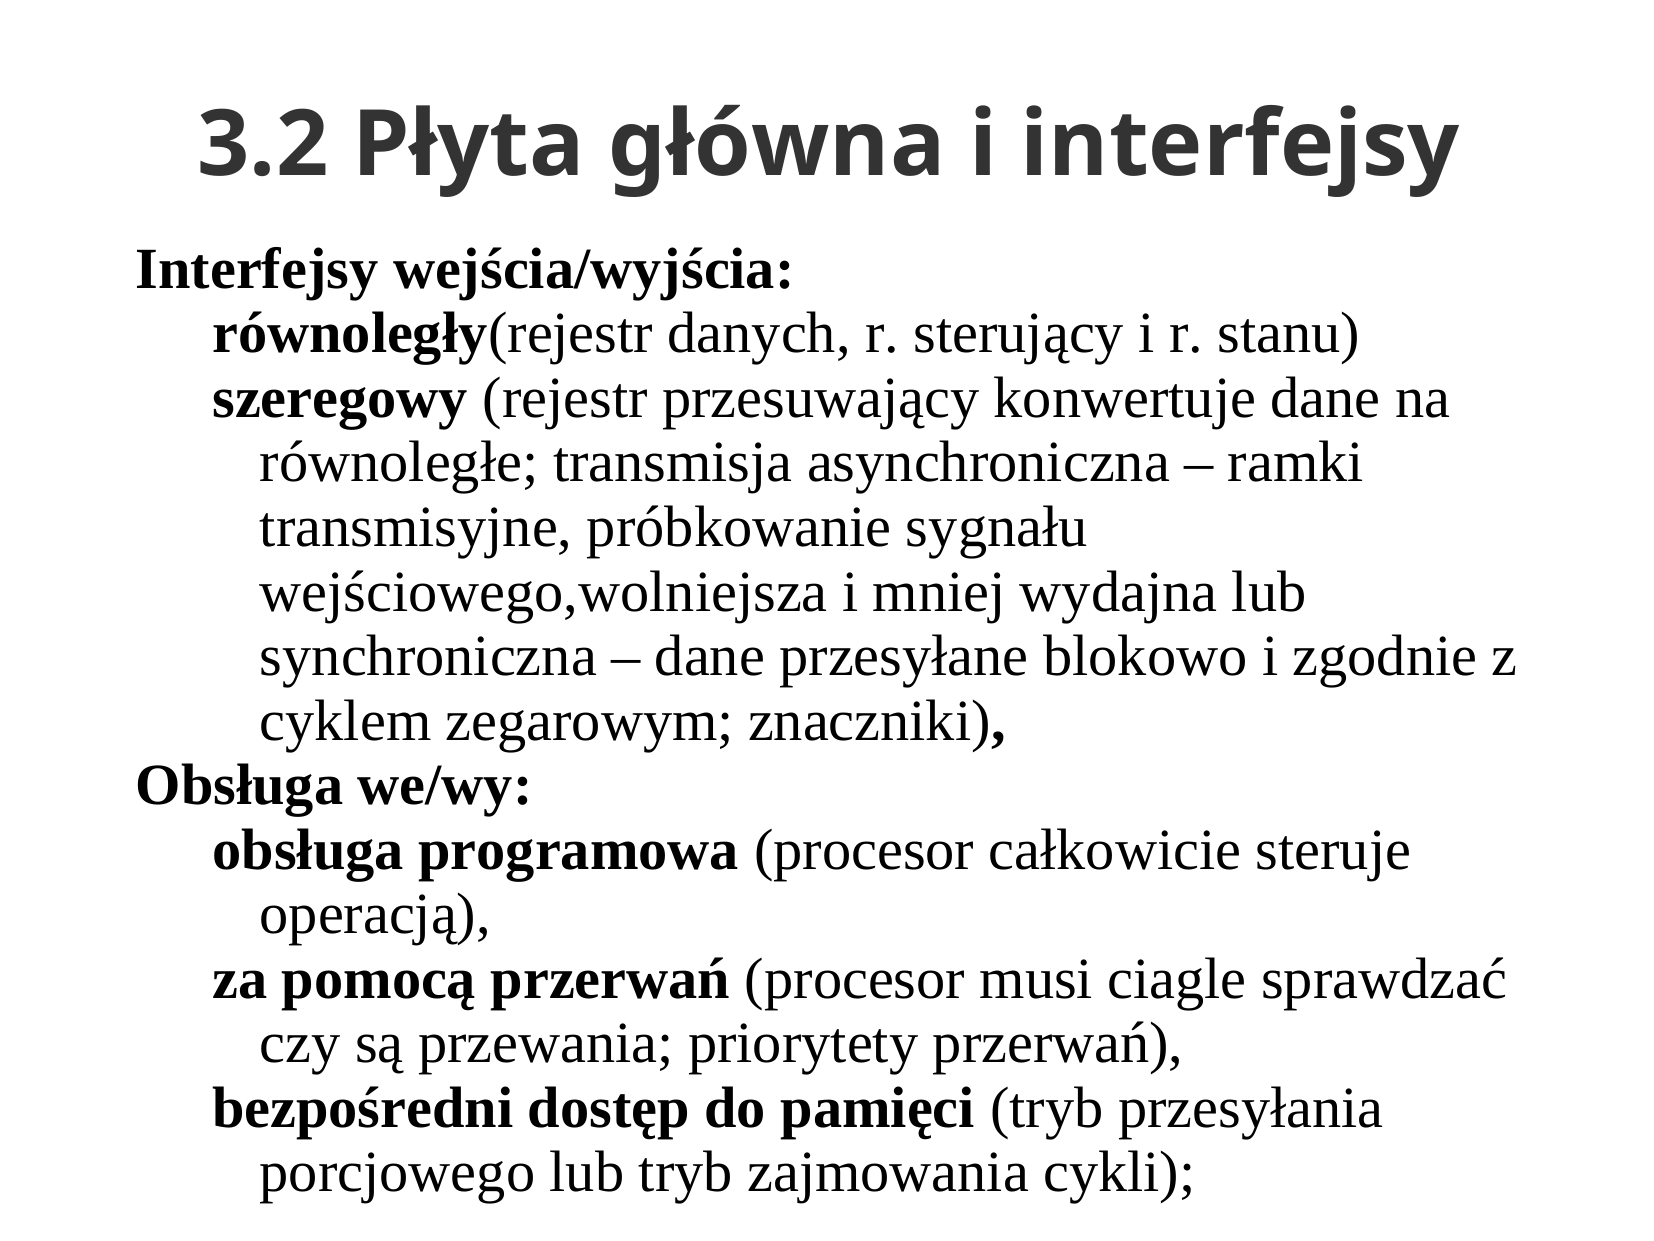

# 3.2 Płyta główna i interfejsy
Interfejsy wejścia/wyjścia:
równoległy(rejestr danych, r. sterujący i r. stanu)
szeregowy (rejestr przesuwający konwertuje dane na równoległe; transmisja asynchroniczna – ramki transmisyjne, próbkowanie sygnału wejściowego,wolniejsza i mniej wydajna lub synchroniczna – dane przesyłane blokowo i zgodnie z cyklem zegarowym; znaczniki),
Obsługa we/wy:
obsługa programowa (procesor całkowicie steruje operacją),
za pomocą przerwań (procesor musi ciagle sprawdzać czy są przewania; priorytety przerwań),
bezpośredni dostęp do pamięci (tryb przesyłania porcjowego lub tryb zajmowania cykli);